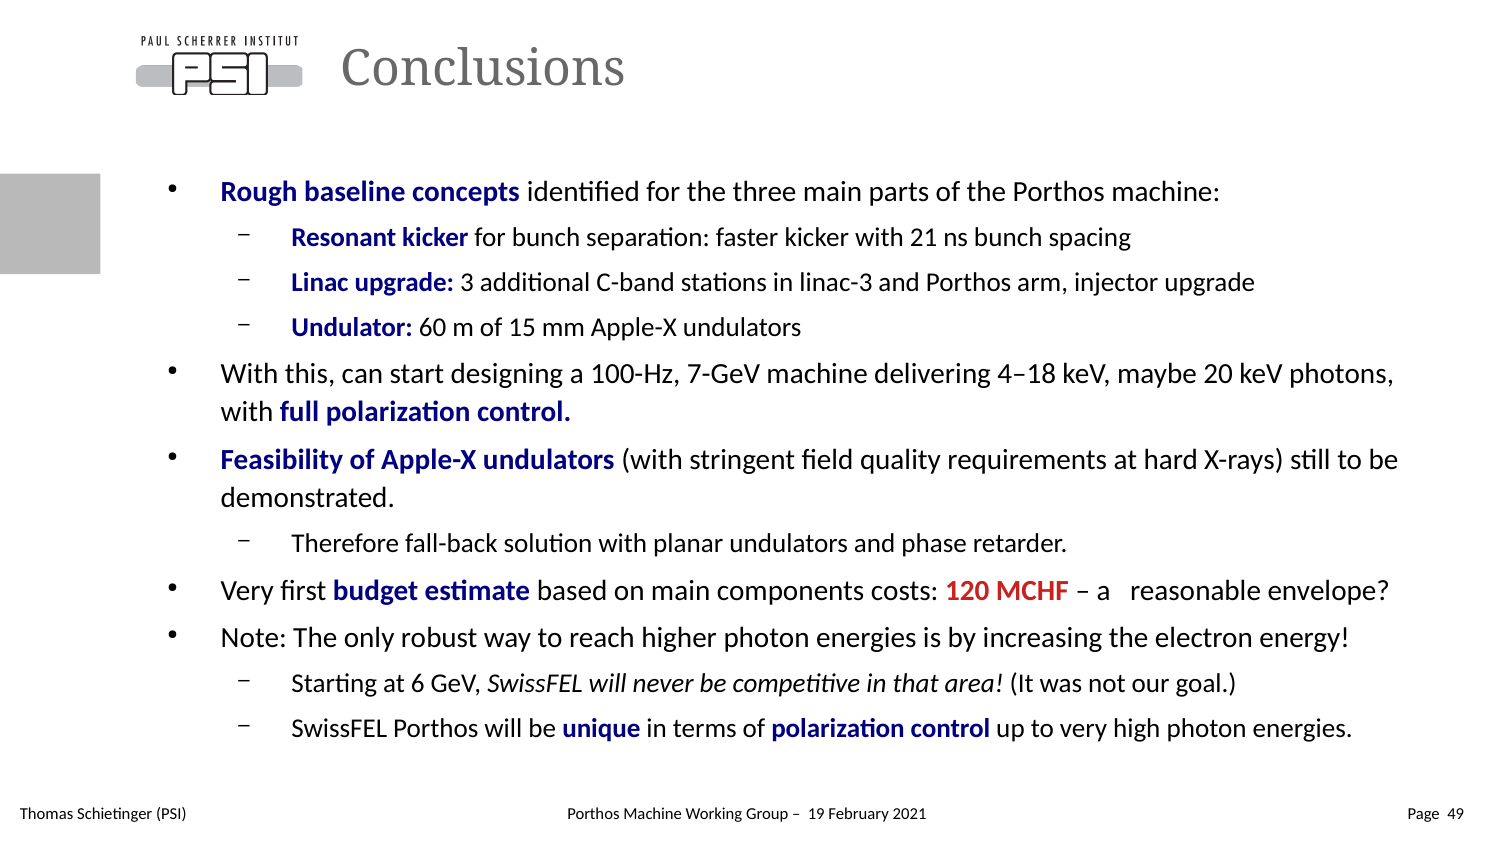

# Conclusions
Rough baseline concepts identified for the three main parts of the Porthos machine:
Resonant kicker for bunch separation: faster kicker with 21 ns bunch spacing
Linac upgrade: 3 additional C-band stations in linac-3 and Porthos arm, injector upgrade
Undulator: 60 m of 15 mm Apple-X undulators
With this, can start designing a 100-Hz, 7-GeV machine delivering 4–18 keV, maybe 20 keV photons, with full polarization control.
Feasibility of Apple-X undulators (with stringent field quality requirements at hard X-rays) still to be demonstrated.
Therefore fall-back solution with planar undulators and phase retarder.
Very first budget estimate based on main components costs: 120 MCHF – a reasonable envelope?
Note: The only robust way to reach higher photon energies is by increasing the electron energy!
Starting at 6 GeV, SwissFEL will never be competitive in that area! (It was not our goal.)
SwissFEL Porthos will be unique in terms of polarization control up to very high photon energies.